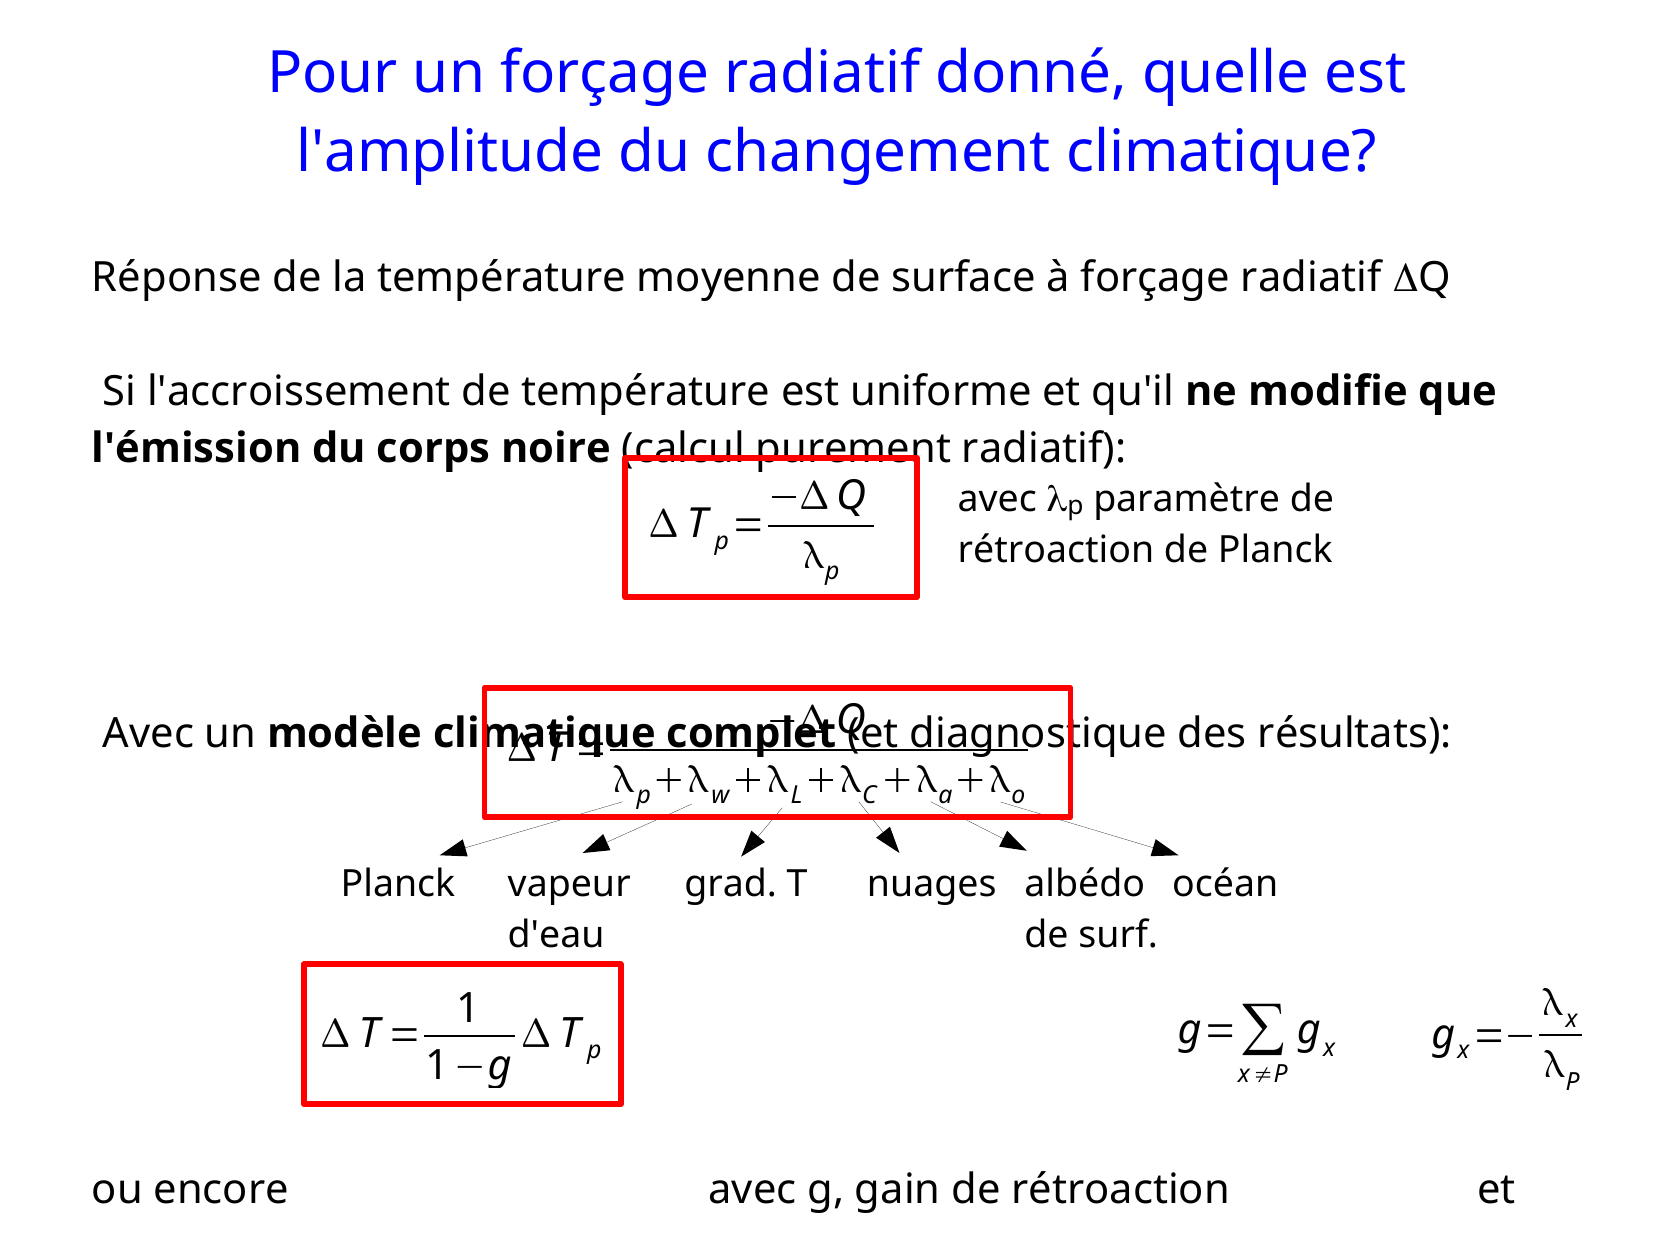

# Pour un forçage radiatif donné, quelle est l'amplitude du changement climatique?
Réponse de la température moyenne de surface à forçage radiatif Q
 Si l'accroissement de température est uniforme et qu'il ne modifie que l'émission du corps noire (calcul purement radiatif):
 Avec un modèle climatique complet (et diagnostique des résultats):
ou encore avec g, gain de rétroaction et
avec p paramètre de rétroaction de Planck
Planck	 vapeur	 grad. T	 nuages	 albédo	 océan
		 d'eau						 de surf.